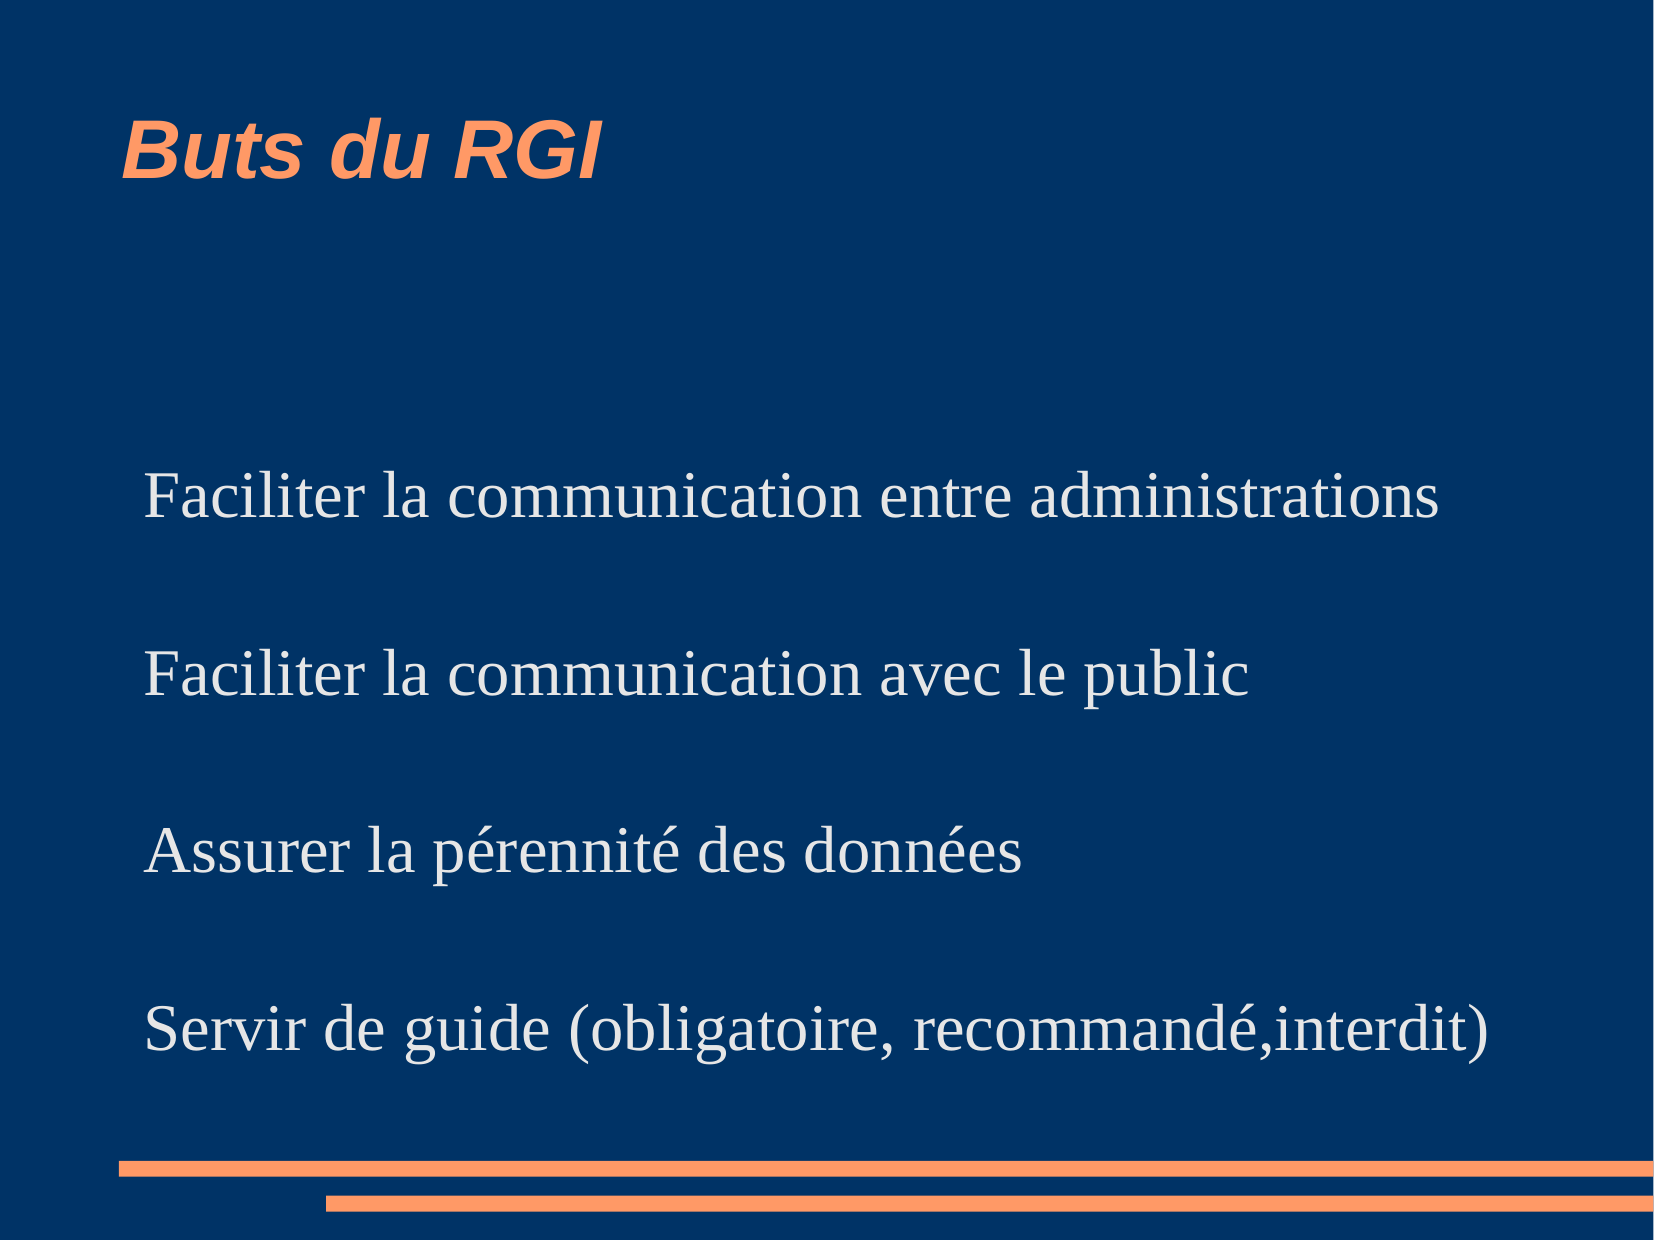

# Buts du RGI
Faciliter la communication entre administrations
Faciliter la communication avec le public
Assurer la pérennité des données
Servir de guide (obligatoire, recommandé,interdit)